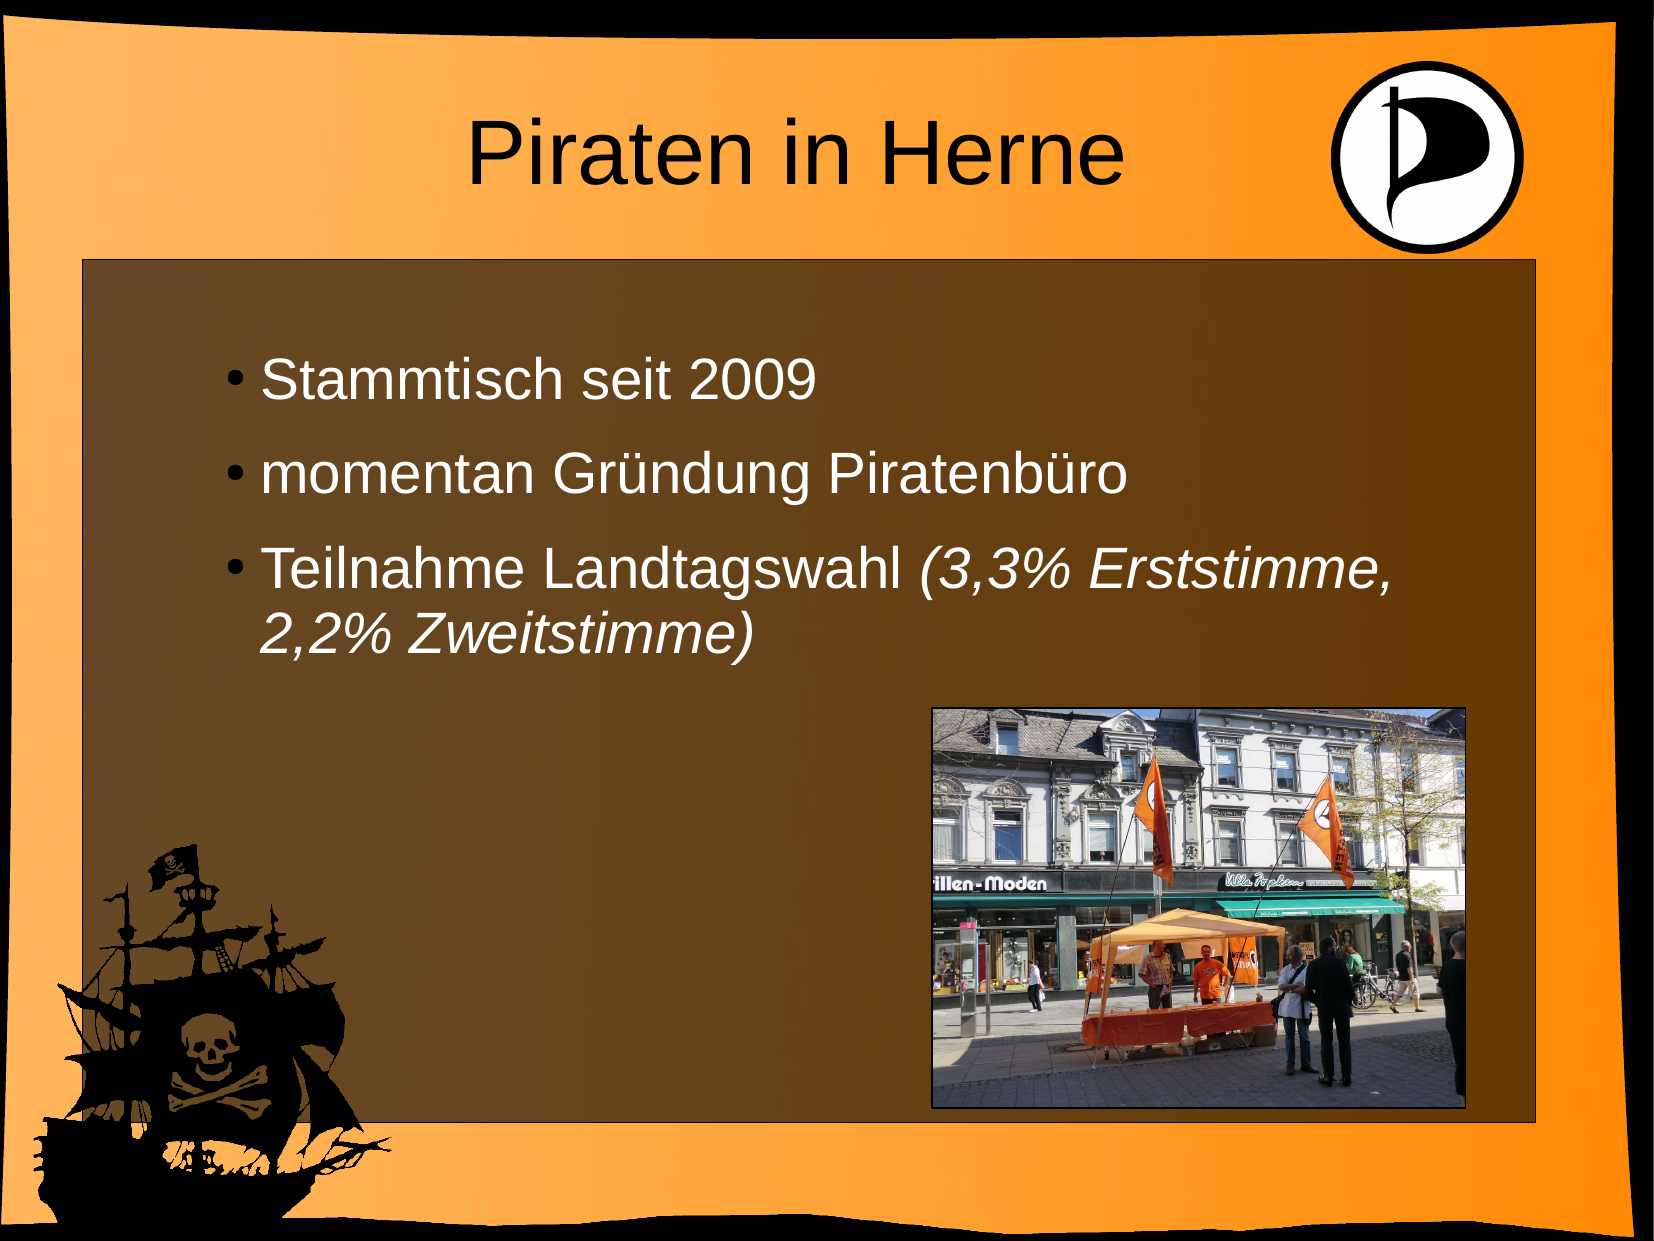

# Piraten in Herne
Stammtisch seit 2009
momentan Gründung Piratenbüro
Teilnahme Landtagswahl (3,3% Erststimme,
2,2% Zweitstimme)